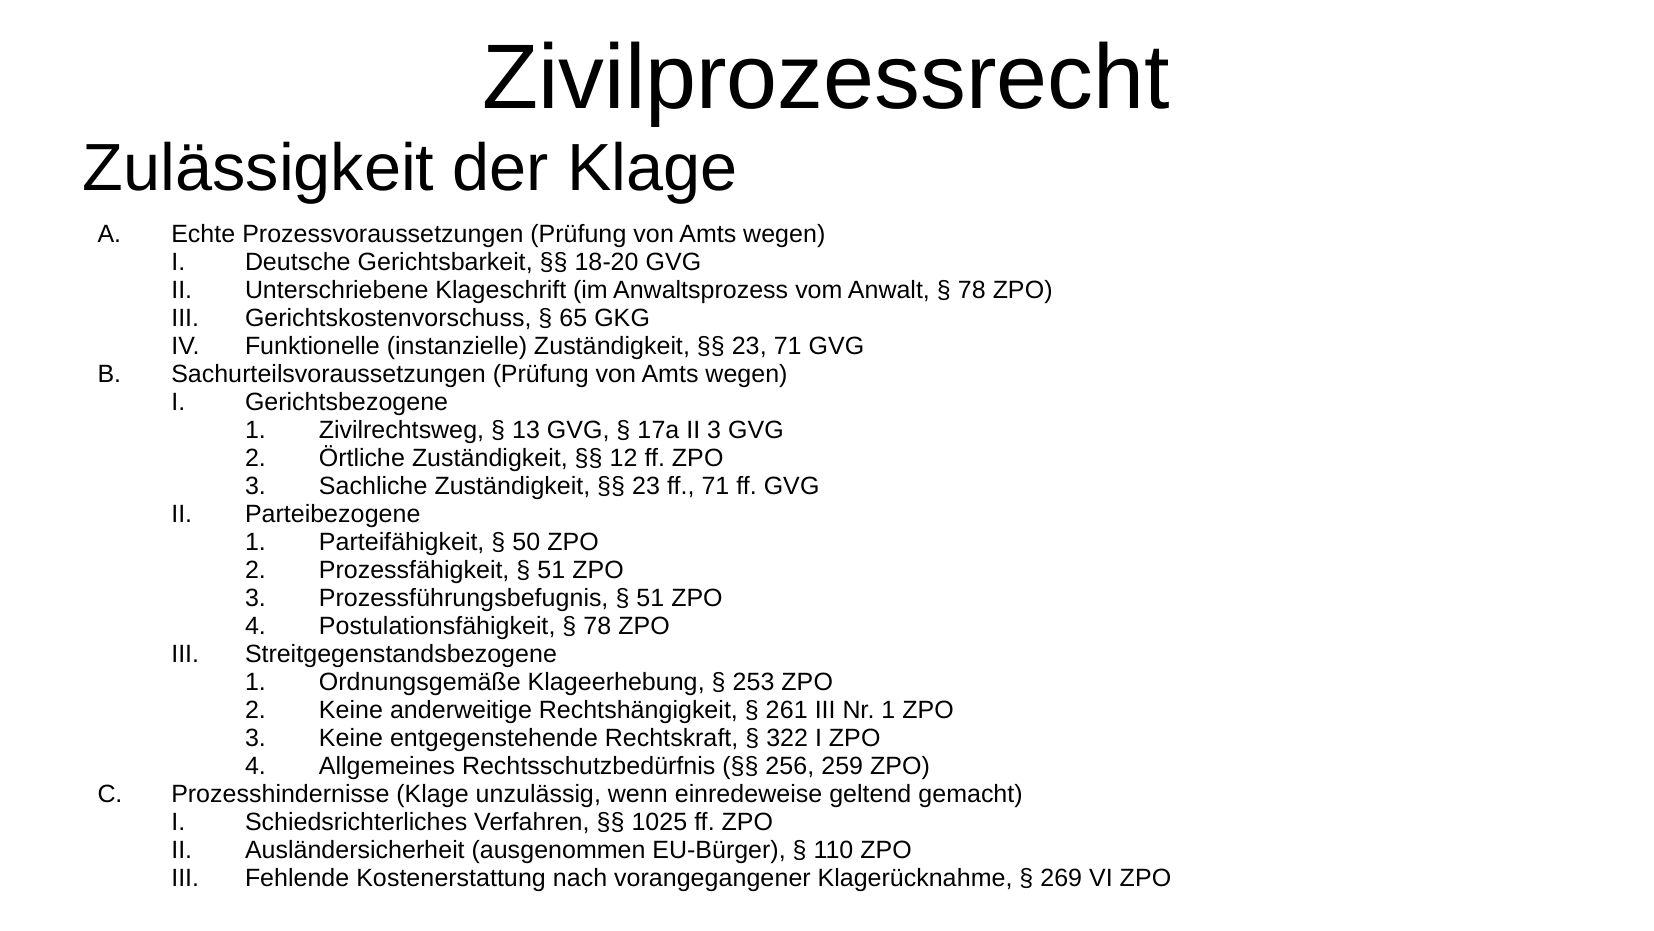

# Zivilprozessrecht
Zulässigkeit der Klage
A.	Echte Prozessvoraussetzungen (Prüfung von Amts wegen)
	I.	Deutsche Gerichtsbarkeit, §§ 18-20 GVG
	II.	Unterschriebene Klageschrift (im Anwaltsprozess vom Anwalt, § 78 ZPO)
	III.	Gerichtskostenvorschuss, § 65 GKG
	IV.	Funktionelle (instanzielle) Zuständigkeit, §§ 23, 71 GVG
B.	Sachurteilsvoraussetzungen (Prüfung von Amts wegen)
	I.	Gerichtsbezogene
		1.	Zivilrechtsweg, § 13 GVG, § 17a II 3 GVG
		2.	Örtliche Zuständigkeit, §§ 12 ff. ZPO
		3.	Sachliche Zuständigkeit, §§ 23 ff., 71 ff. GVG
	II.	Parteibezogene
		1.	Parteifähigkeit, § 50 ZPO
		2.	Prozessfähigkeit, § 51 ZPO
		3.	Prozessführungsbefugnis, § 51 ZPO
		4.	Postulationsfähigkeit, § 78 ZPO
	III.	Streitgegenstandsbezogene
		1.	Ordnungsgemäße Klageerhebung, § 253 ZPO
		2.	Keine anderweitige Rechtshängigkeit, § 261 III Nr. 1 ZPO
		3.	Keine entgegenstehende Rechtskraft, § 322 I ZPO
		4.	Allgemeines Rechtsschutzbedürfnis (§§ 256, 259 ZPO)
C.	Prozesshindernisse (Klage unzulässig, wenn einredeweise geltend gemacht)
	I.	Schiedsrichterliches Verfahren, §§ 1025 ff. ZPO
	II.	Ausländersicherheit (ausgenommen EU-Bürger), § 110 ZPO
	III.	Fehlende Kostenerstattung nach vorangegangener Klagerücknahme, § 269 VI ZPO